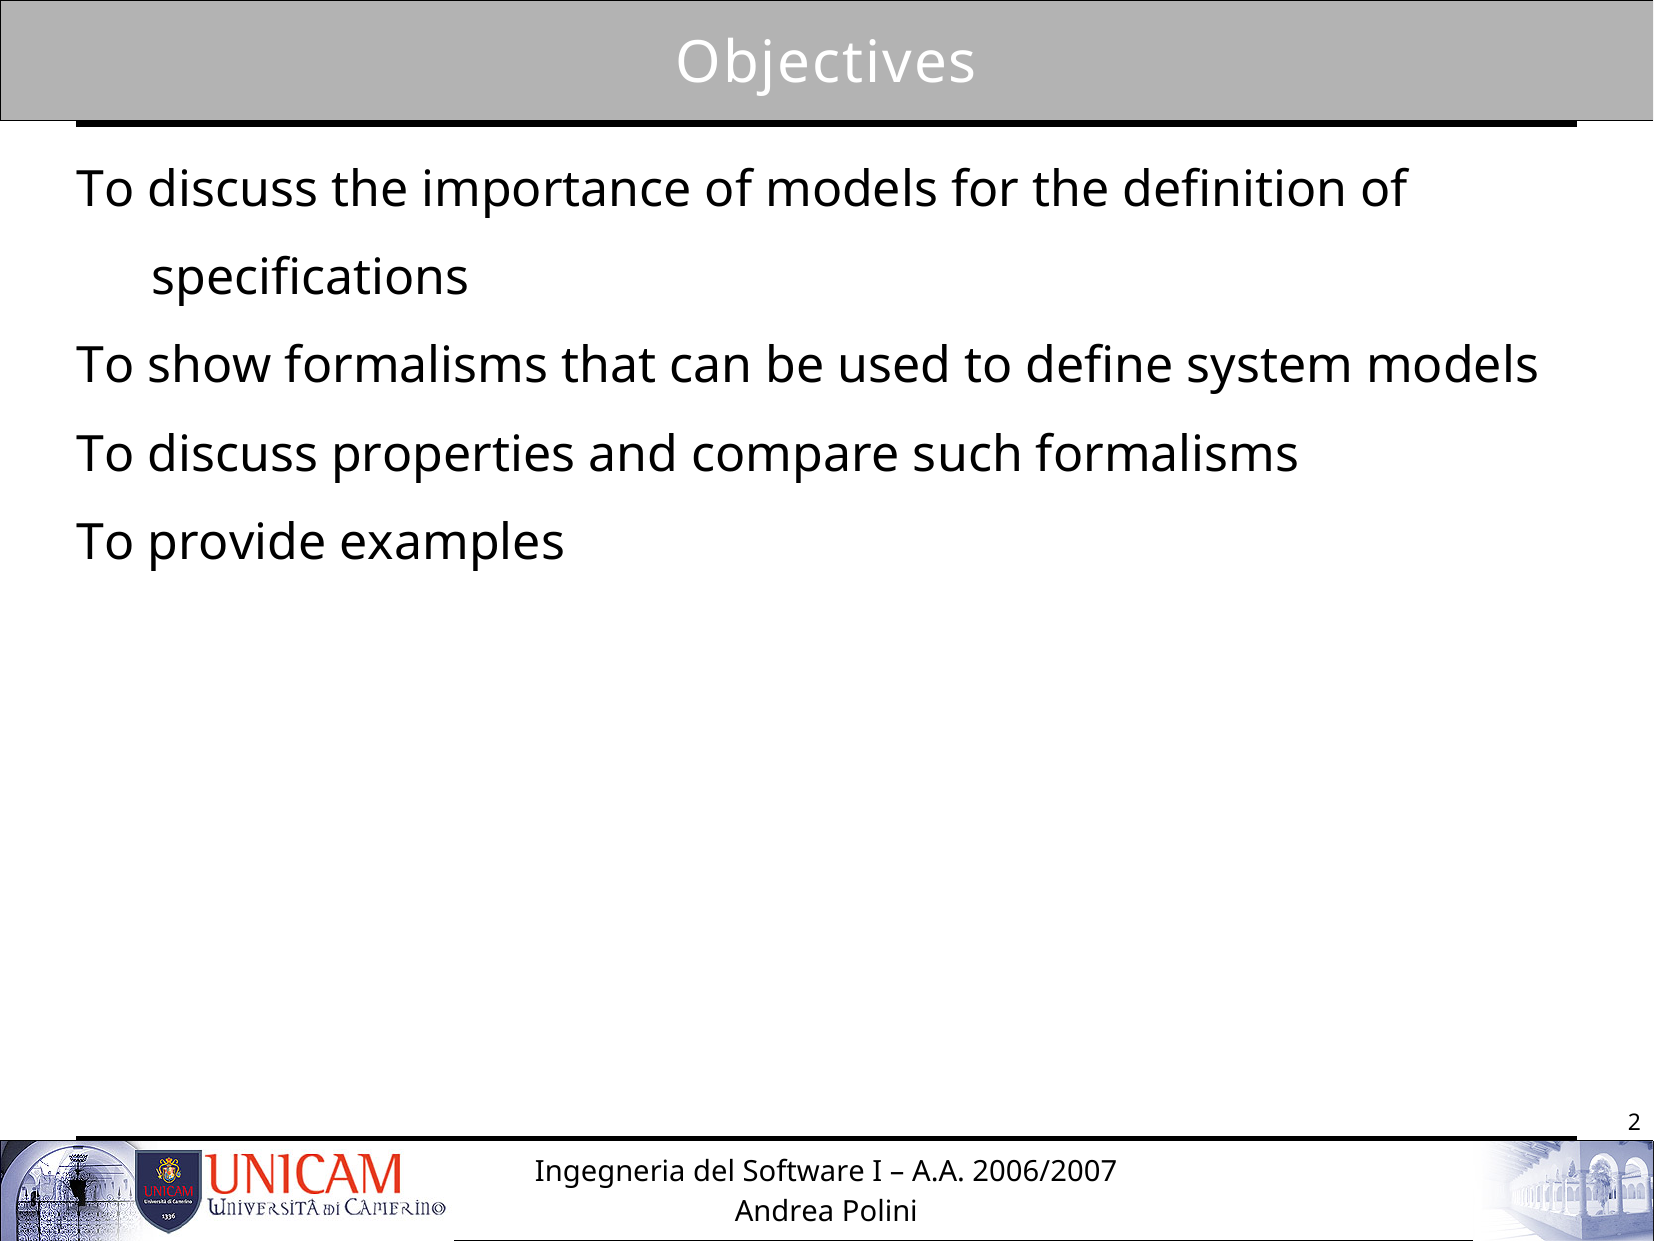

# Objectives
To discuss the importance of models for the definition of specifications
To show formalisms that can be used to define system models
To discuss properties and compare such formalisms
To provide examples
2